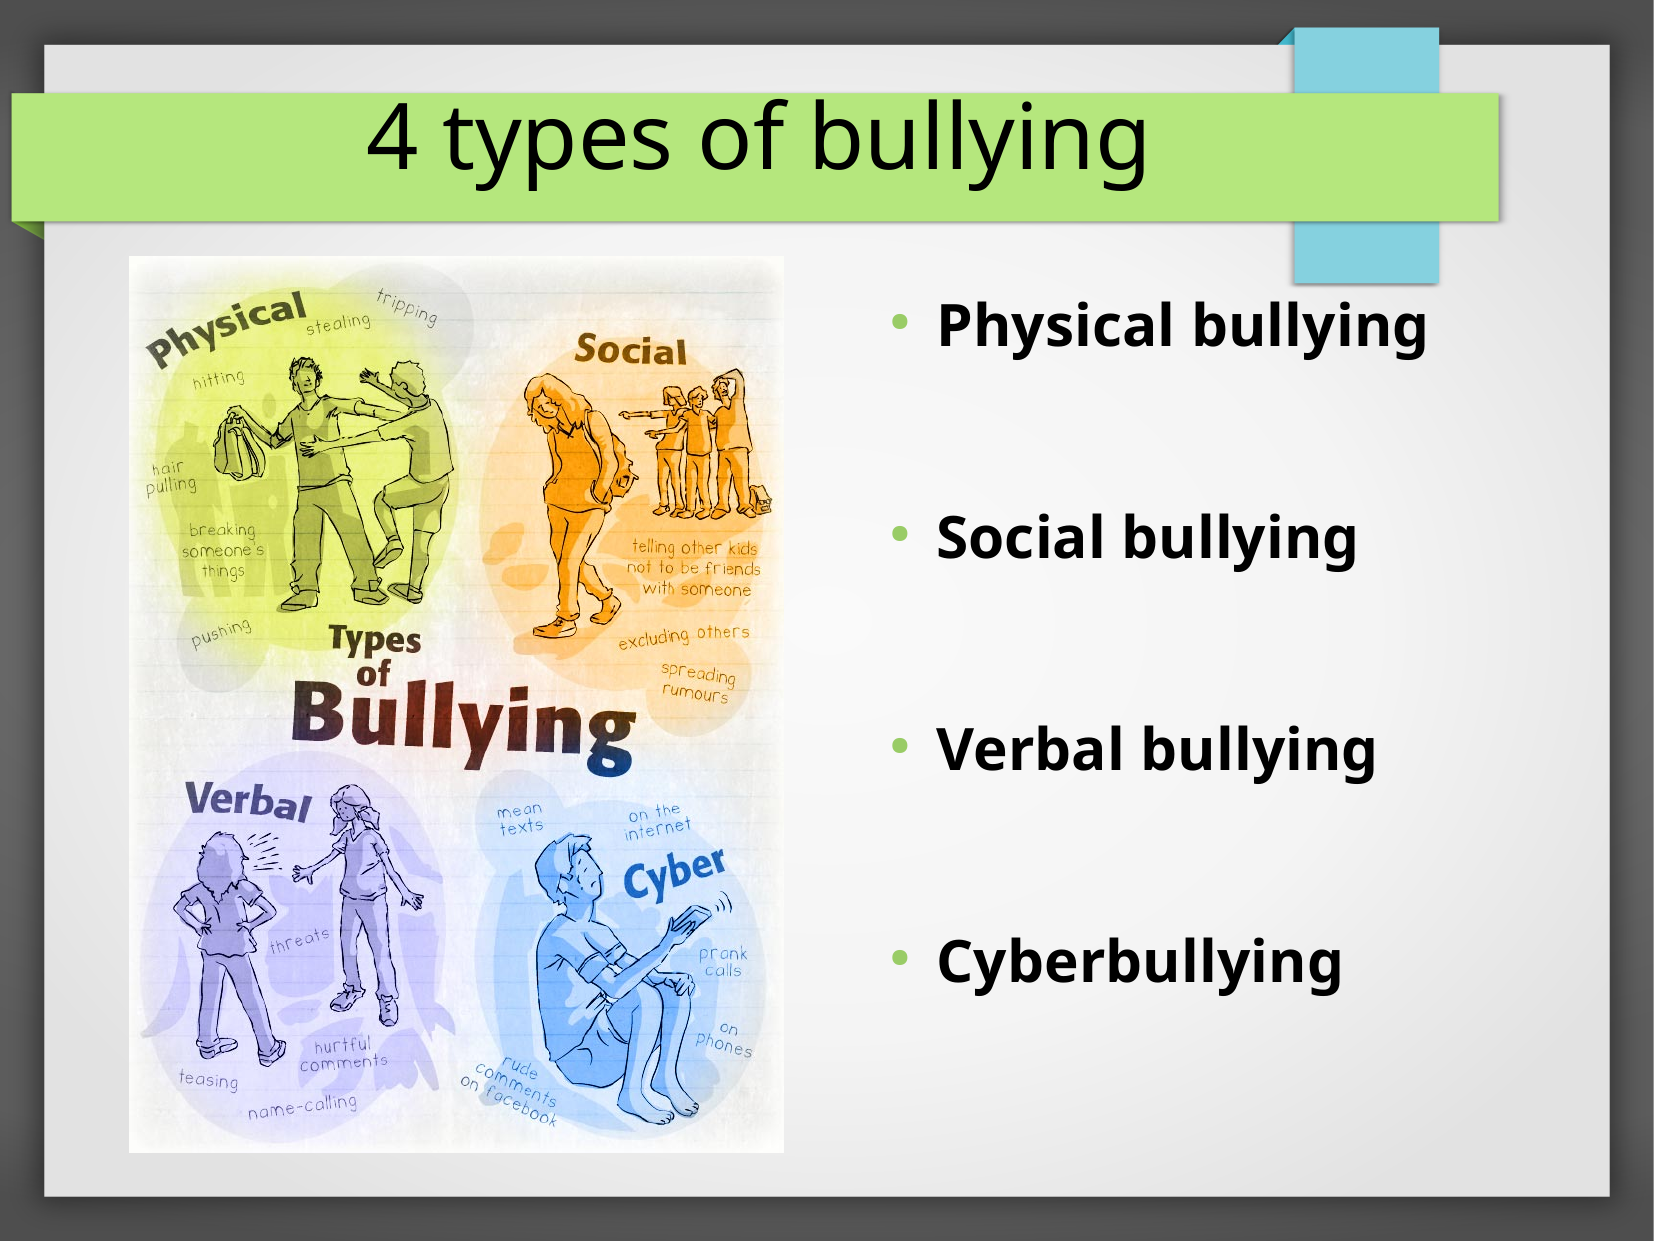

# 4 types of bullying
Physical bullying
Social bullying
Verbal bullying
Cyberbullying